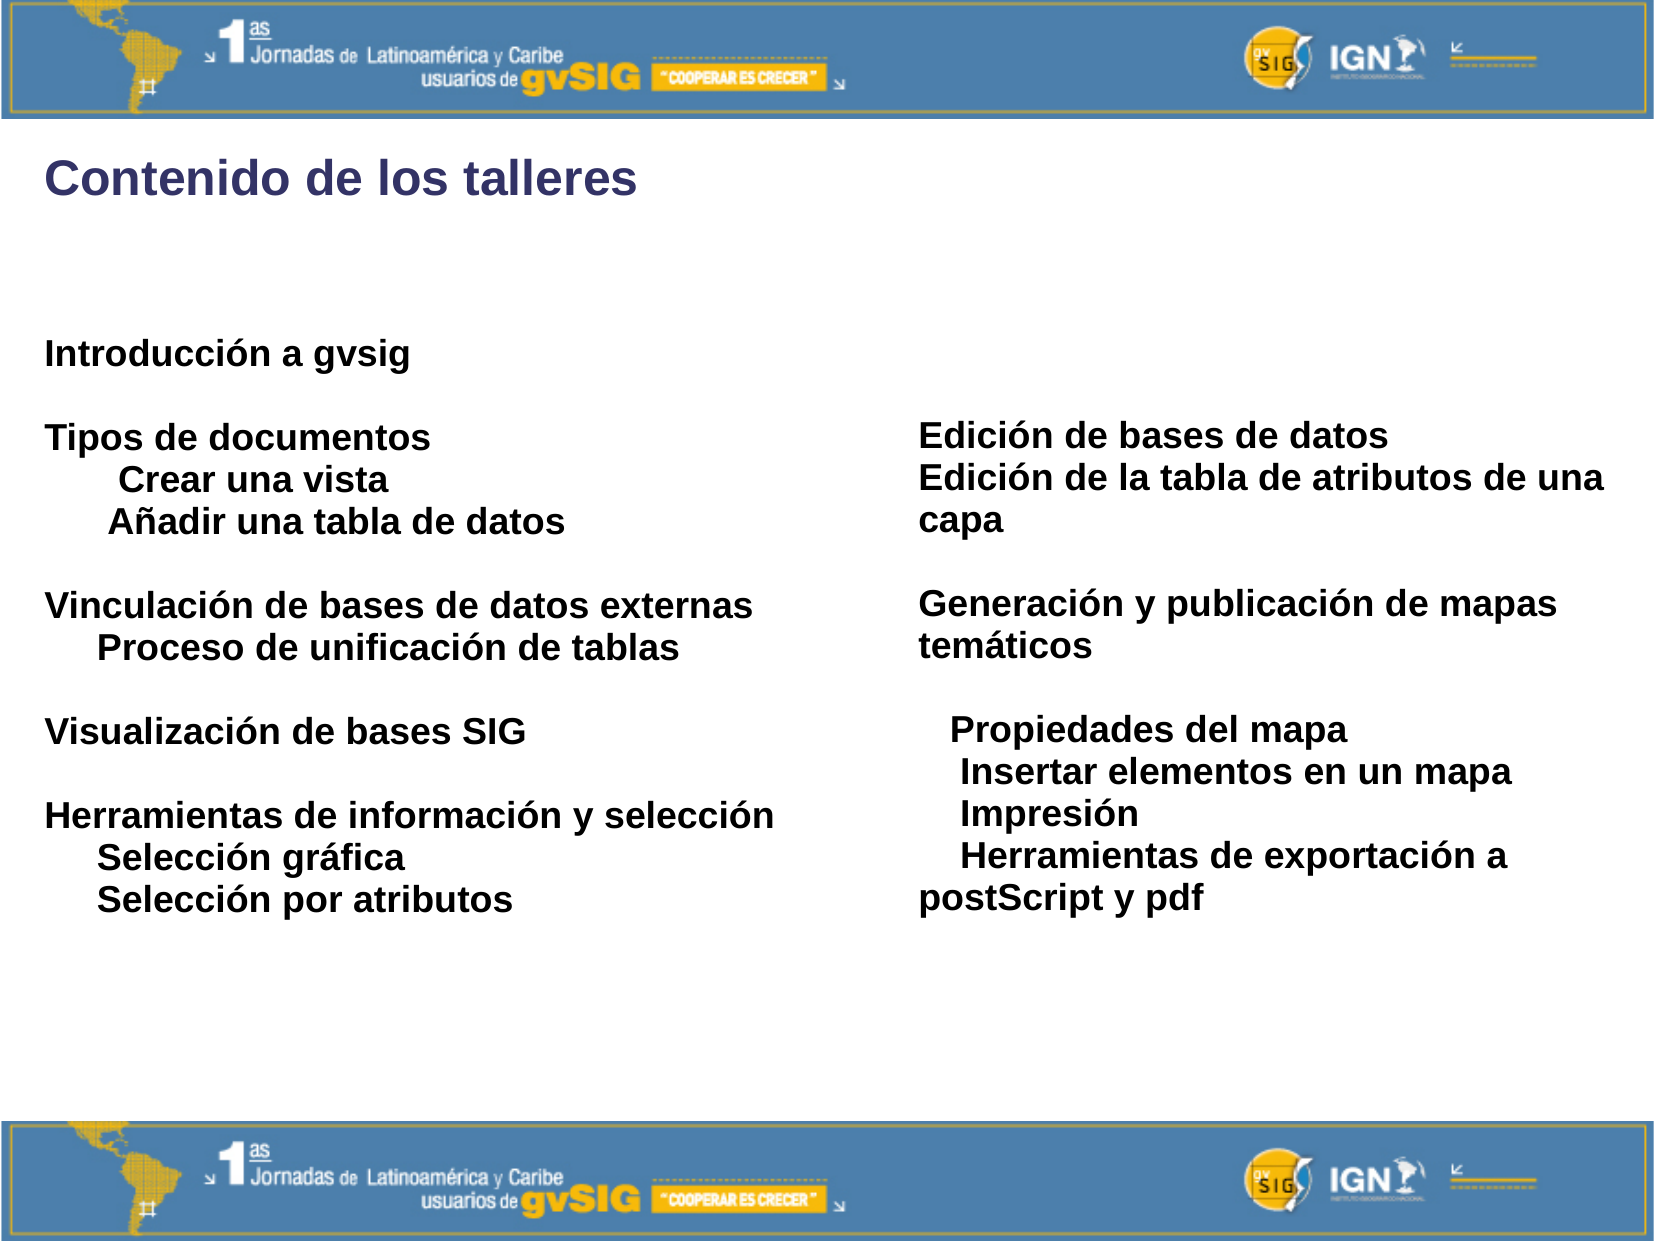

Contenido de los talleres
Introducción a gvsig
Tipos de documentos
	Crear una vista
 Añadir una tabla de datos
Vinculación de bases de datos externas
 Proceso de unificación de tablas
Visualización de bases SIG
Herramientas de información y selección
 Selección gráfica
 Selección por atributos
Edición de bases de datos
Edición de la tabla de atributos de una capa
Generación y publicación de mapas temáticos
 Propiedades del mapa
 Insertar elementos en un mapa
 Impresión
 Herramientas de exportación a postScript y pdf